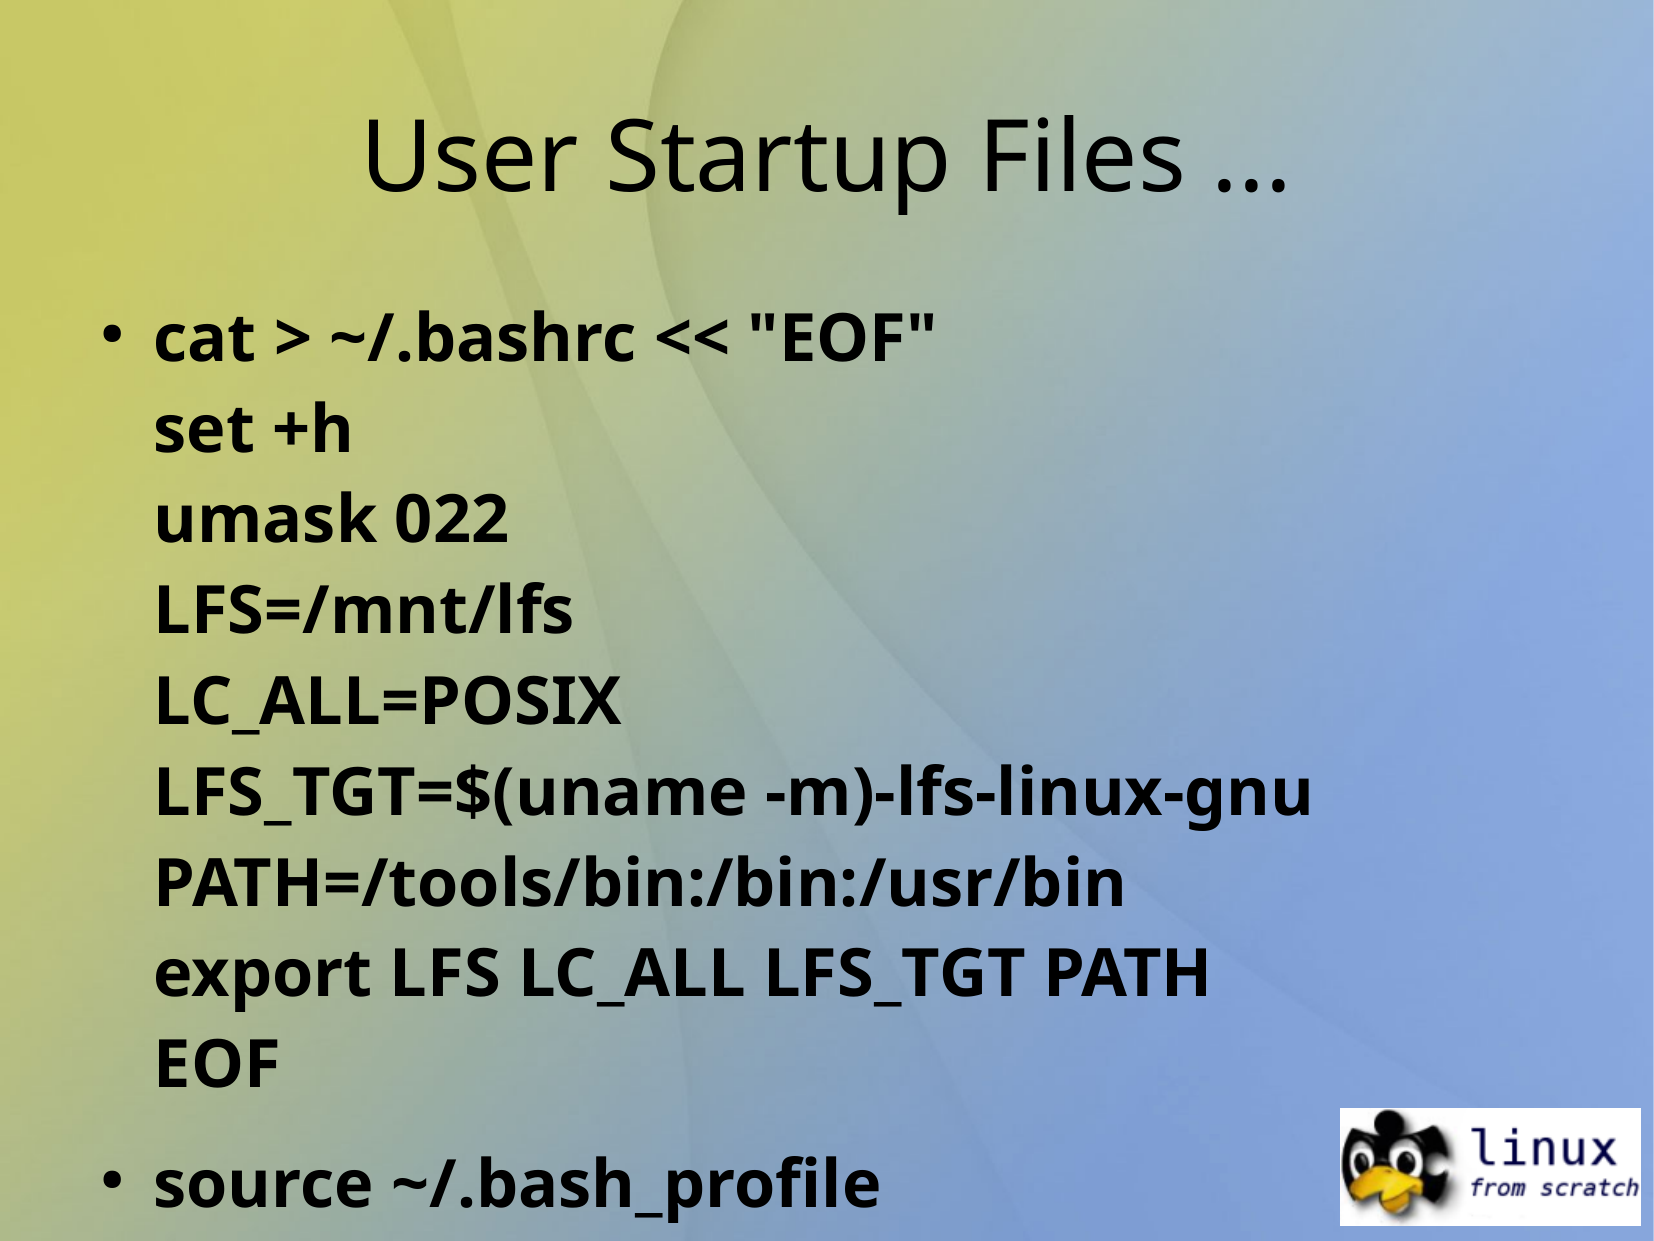

# User Startup Files ...
cat > ~/.bashrc << "EOF"
set +h
umask 022
LFS=/mnt/lfs
LC_ALL=POSIX
LFS_TGT=$(uname -m)-lfs-linux-gnu
PATH=/tools/bin:/bin:/usr/bin
export LFS LC_ALL LFS_TGT PATH
EOF
source ~/.bash_profile